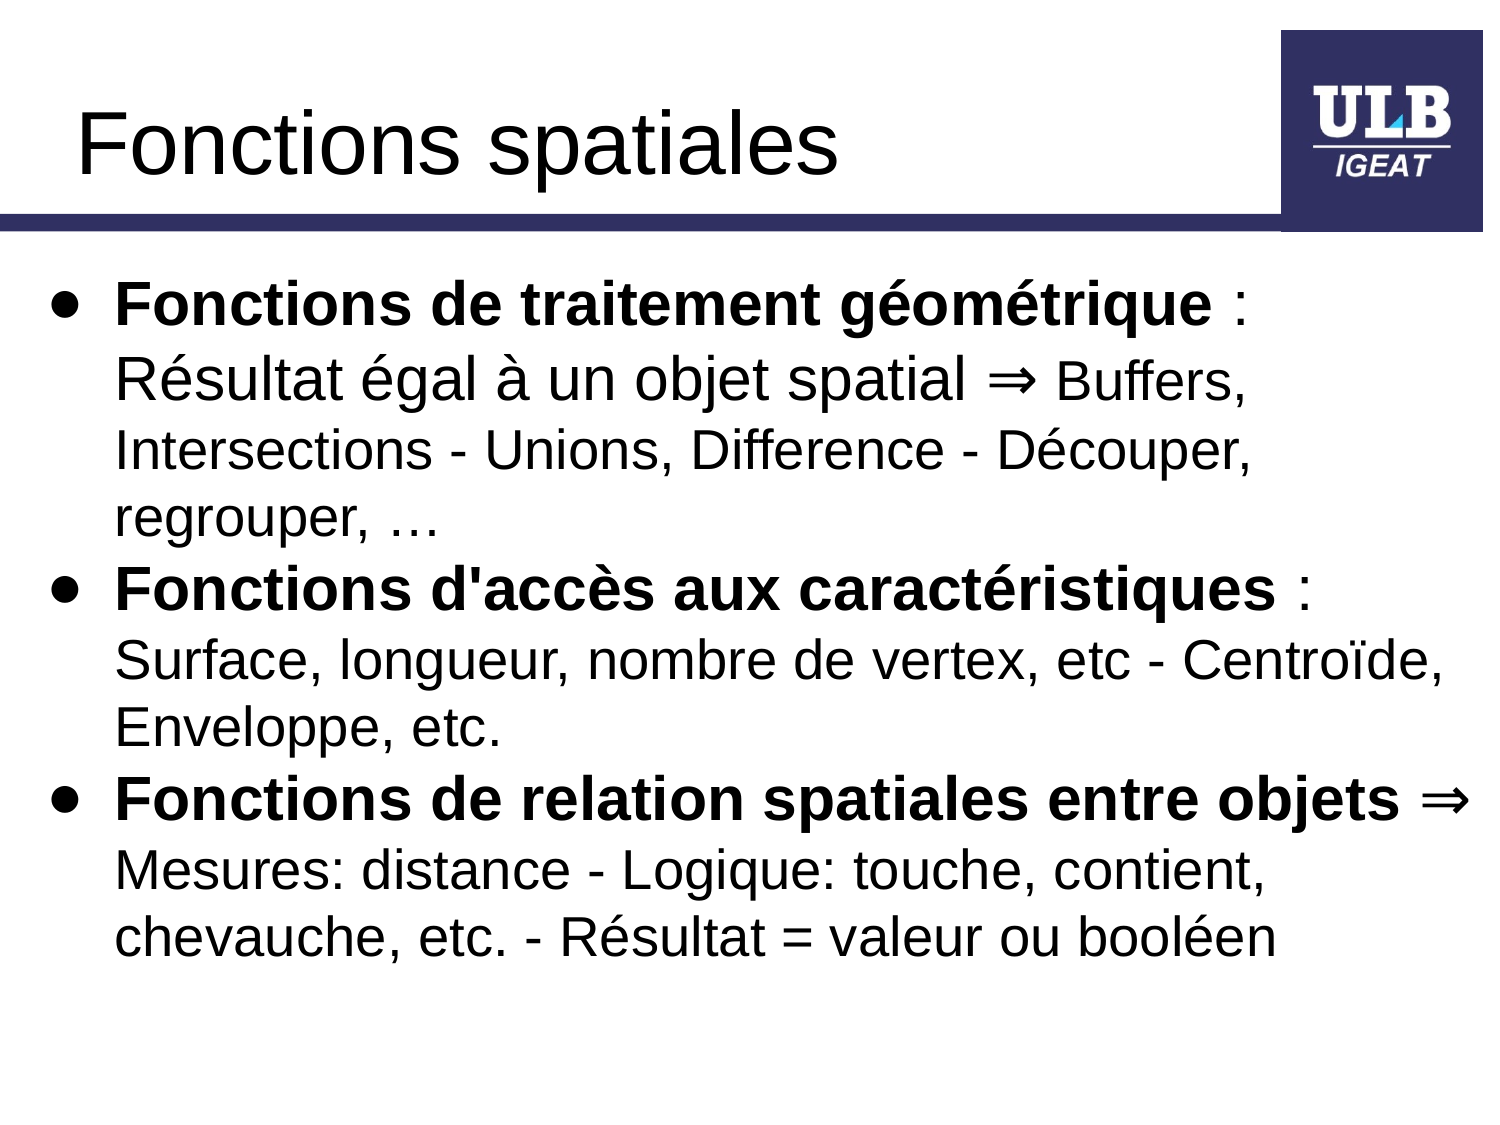

# Fonctions spatiales
Fonctions de traitement géométrique : Résultat égal à un objet spatial ⇒ Buffers, Intersections - Unions, Difference - Découper, regrouper, …
Fonctions d'accès aux caractéristiques : Surface, longueur, nombre de vertex, etc - Centroïde, Enveloppe, etc.
Fonctions de relation spatiales entre objets ⇒ Mesures: distance - Logique: touche, contient, chevauche, etc. - Résultat = valeur ou booléen